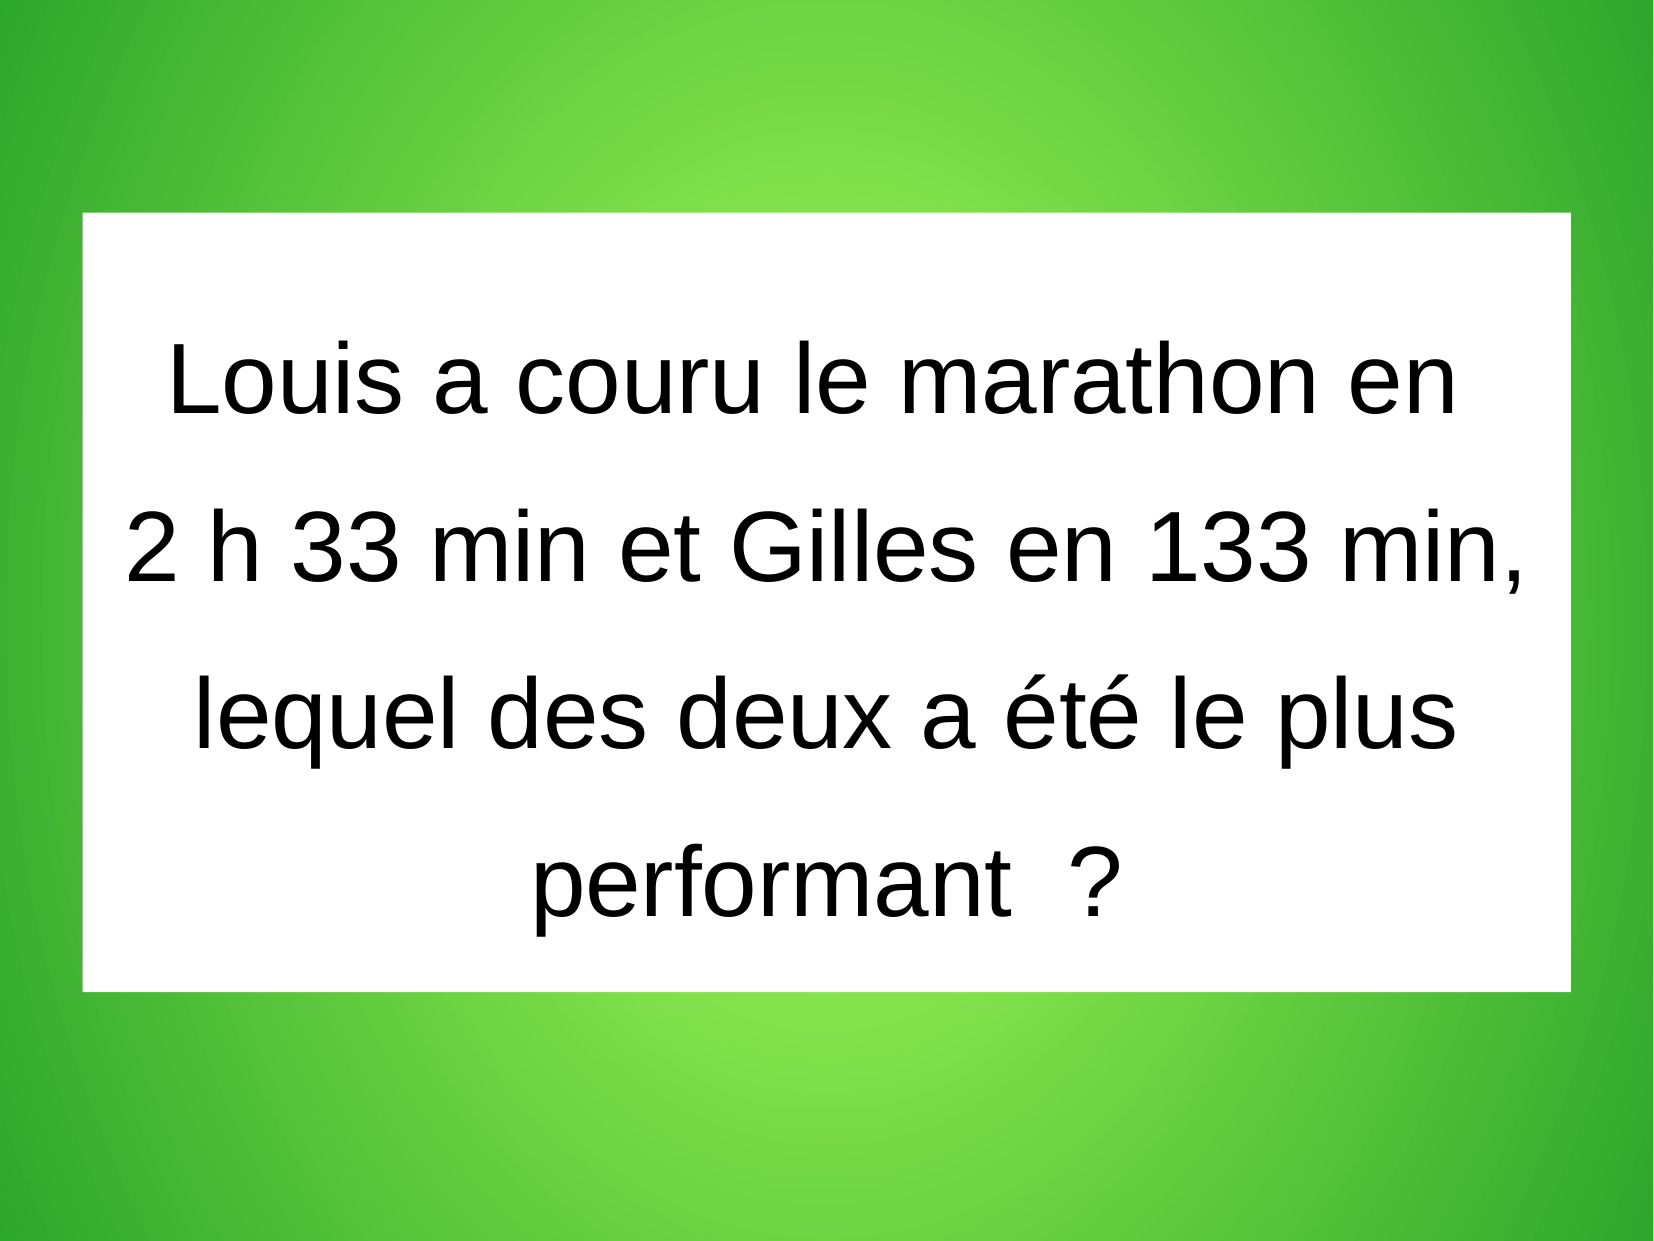

# Louis a couru le marathon en
2 h 33 min et Gilles en 133 min, lequel des deux a été le plus performant  ?